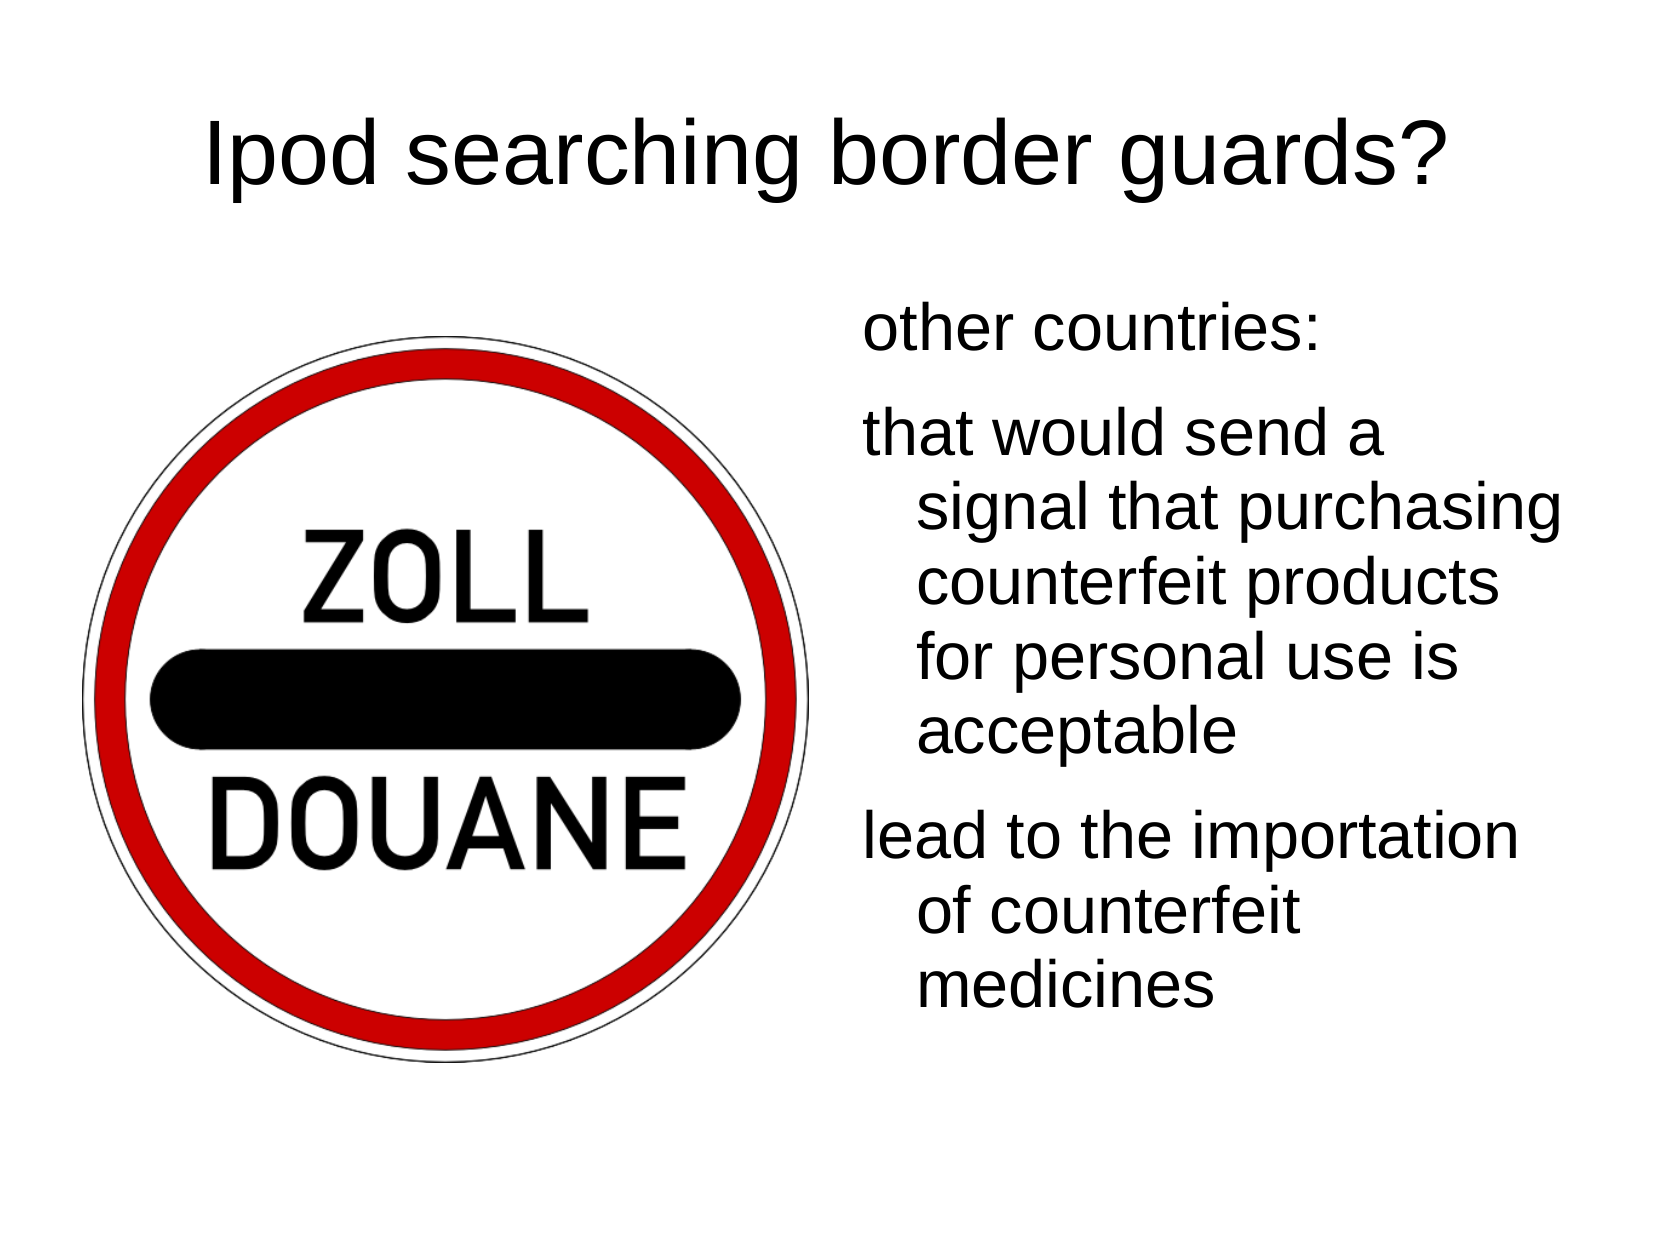

# Ipod searching border guards?
other countries:
that would send a signal that purchasing counterfeit products for personal use is acceptable
lead to the importation of counterfeit medicines